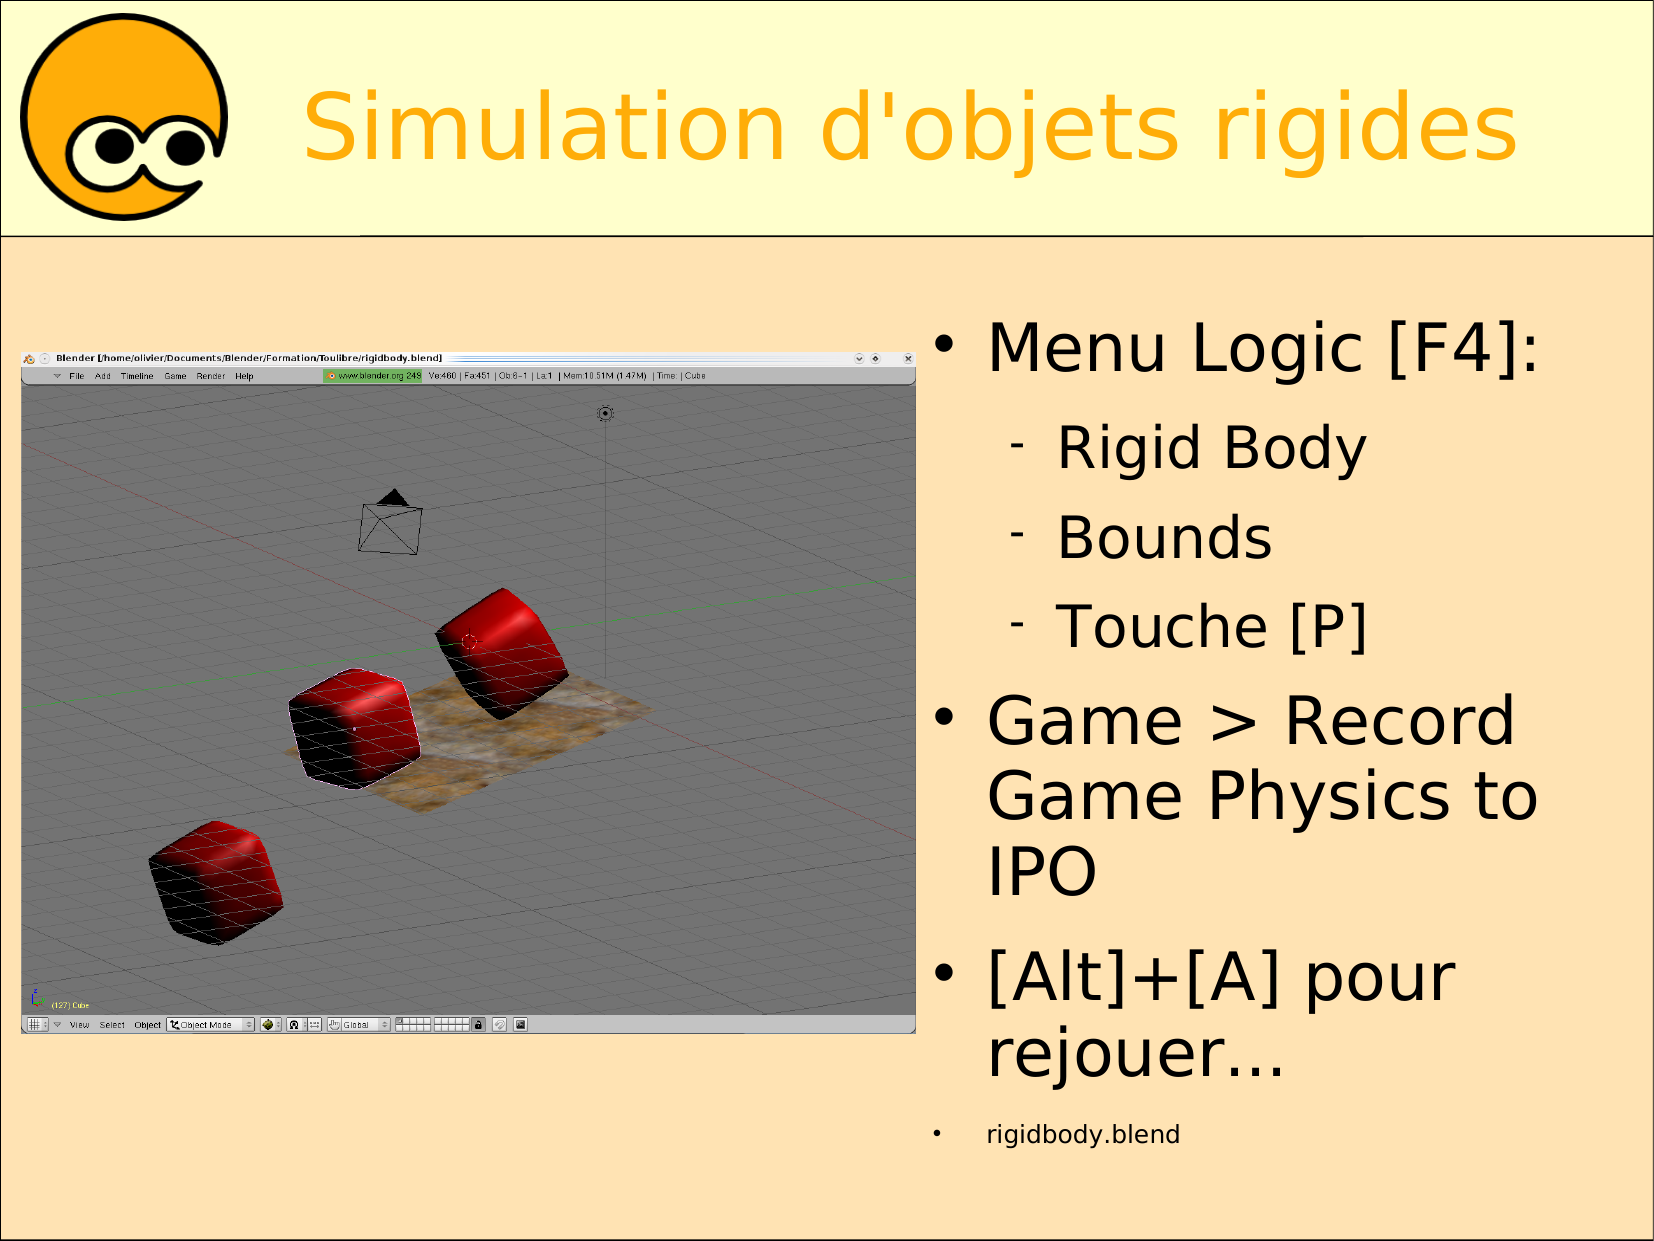

# Simulation d'objets rigides
Menu Logic [F4]:
Rigid Body
Bounds
Touche [P]
Game > Record Game Physics to IPO
[Alt]+[A] pour rejouer...
rigidbody.blend